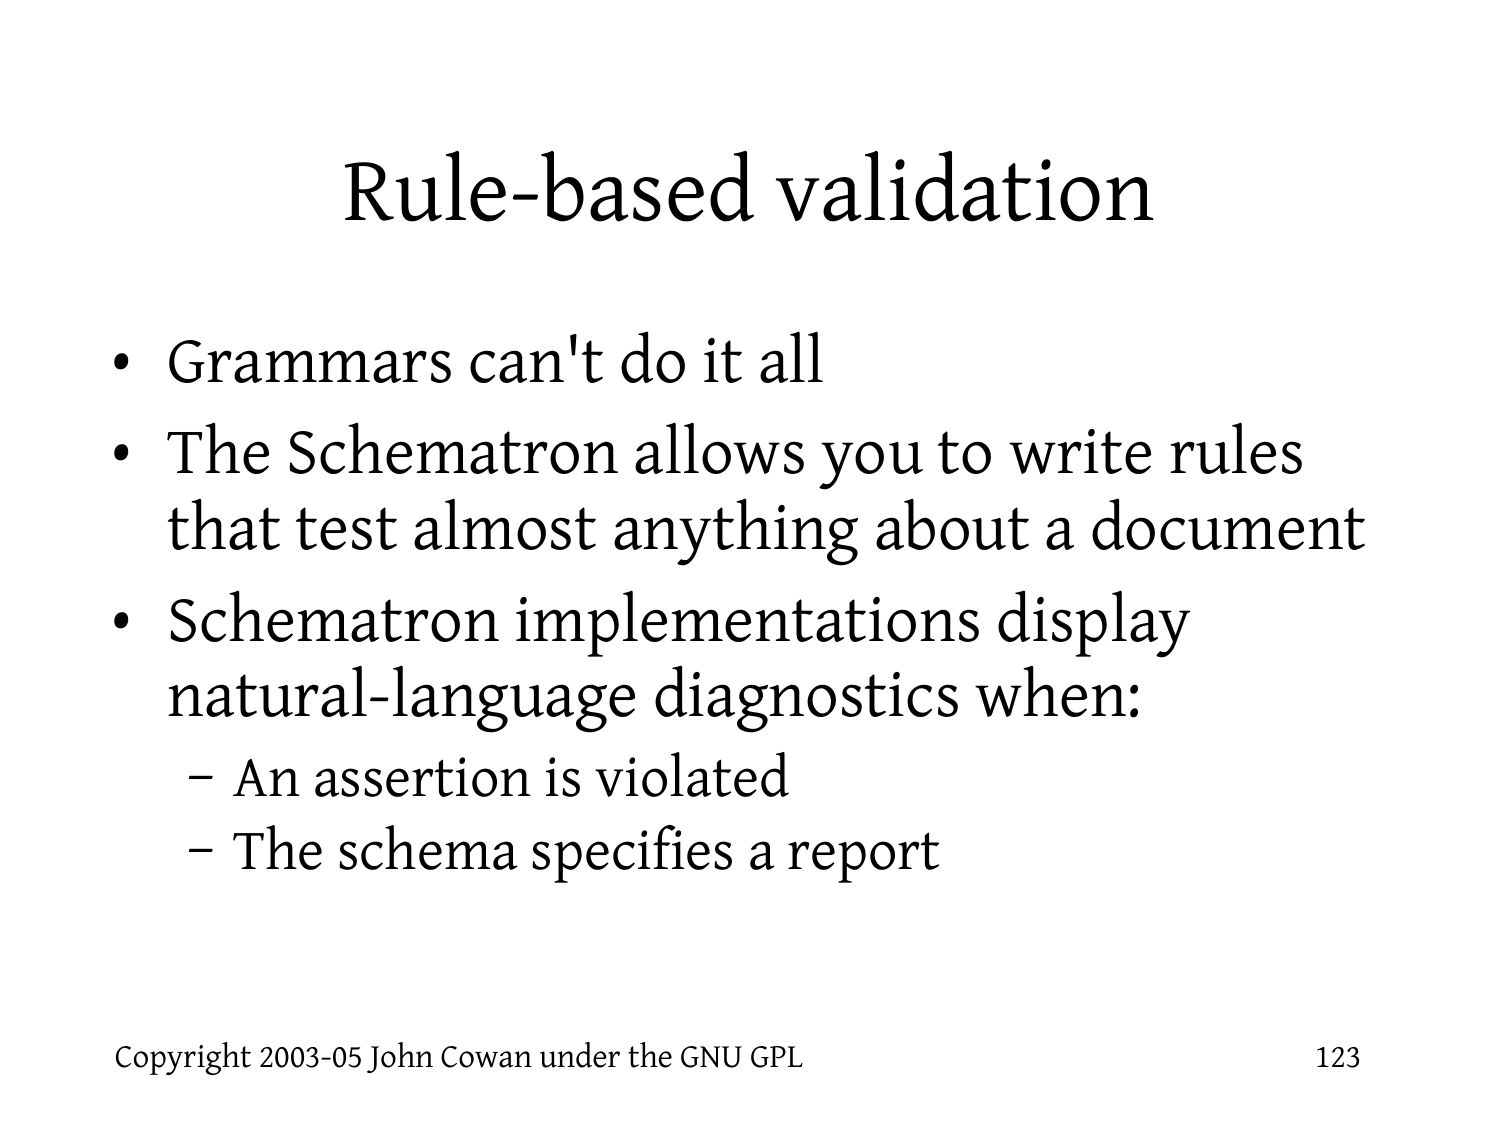

# Rule-based validation
Grammars can't do it all
The Schematron allows you to write rules that test almost anything about a document
Schematron implementations display natural-language diagnostics when:
An assertion is violated
The schema specifies a report